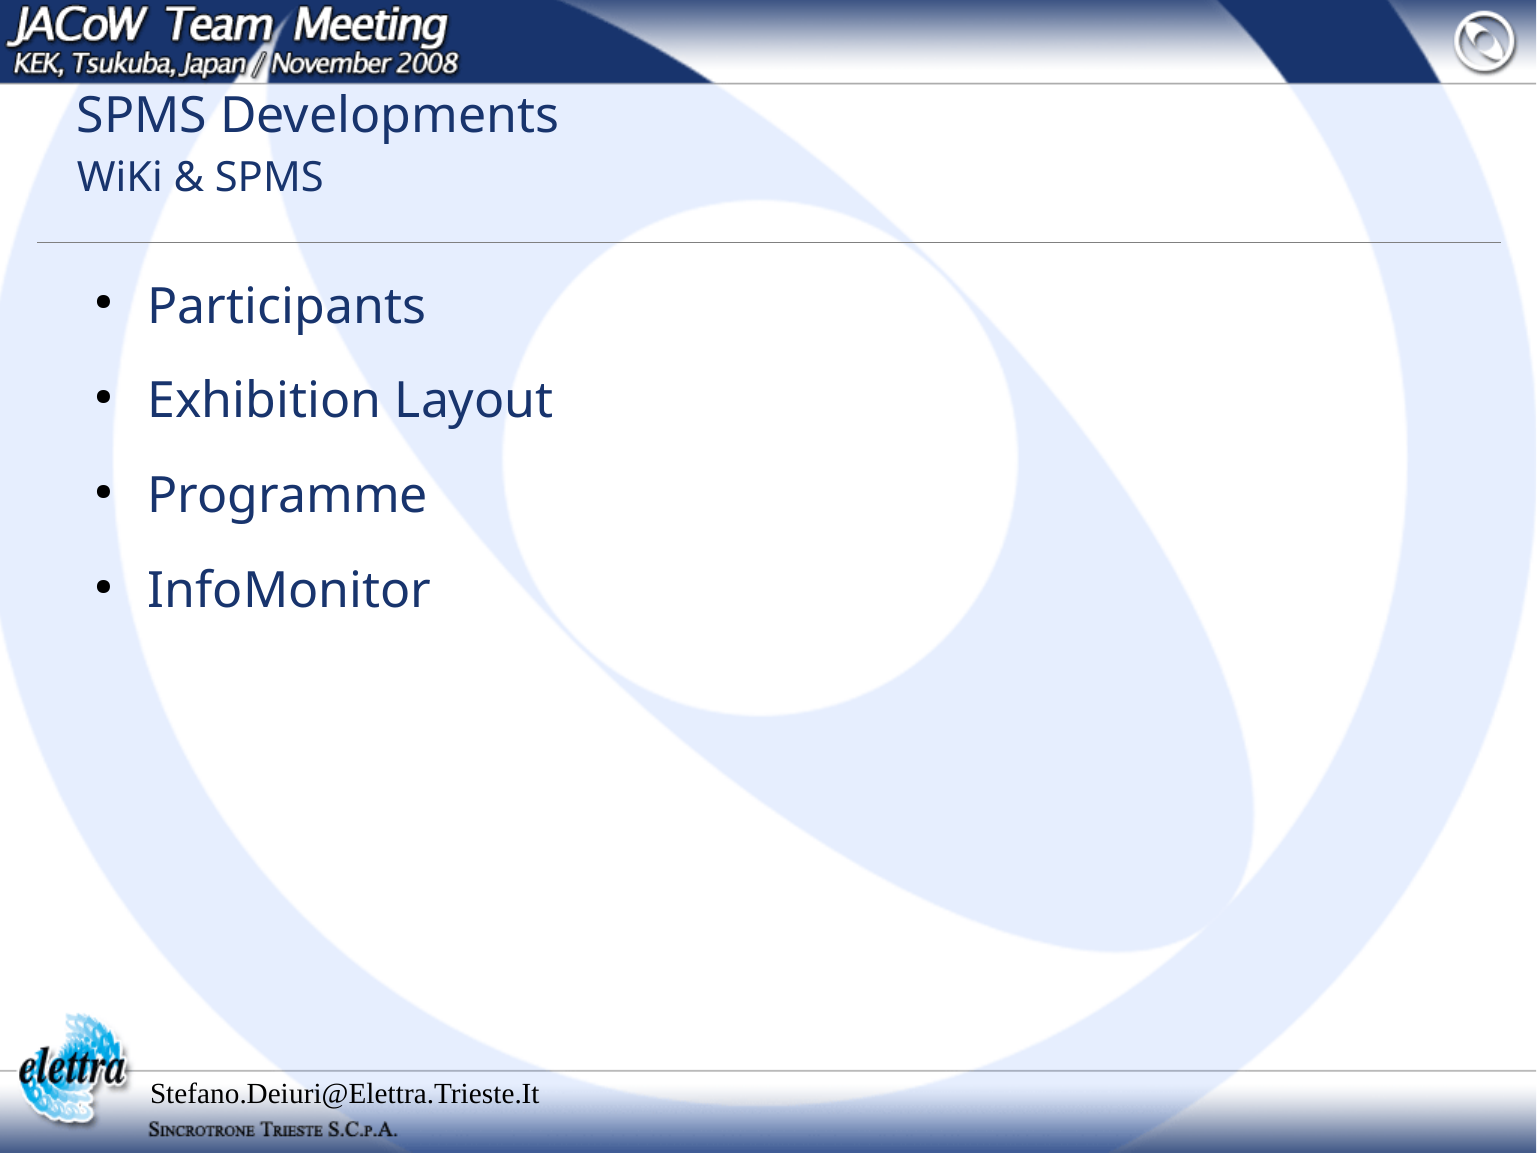

# SPMS Developments WiKi & SPMS
Participants
Exhibition Layout
Programme
InfoMonitor